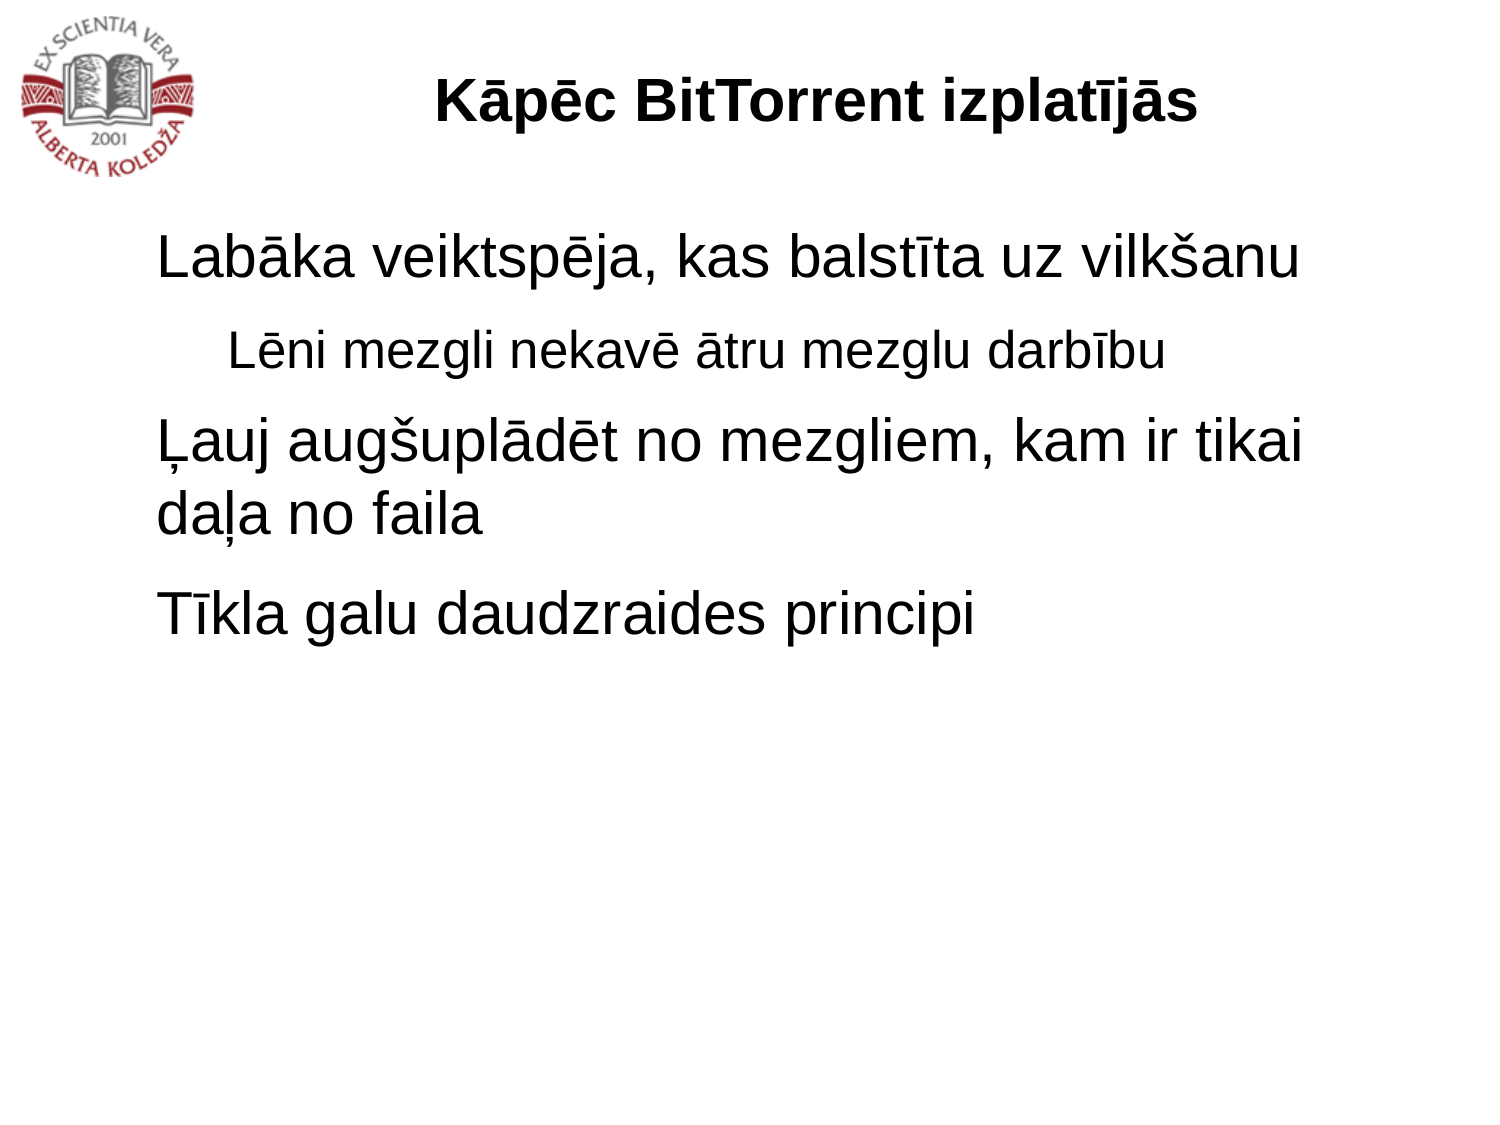

# Kāpēc BitTorrent izplatījās
Labāka veiktspēja, kas balstīta uz vilkšanu
Lēni mezgli nekavē ātru mezglu darbību
Ļauj augšuplādēt no mezgliem, kam ir tikai daļa no faila
Tīkla galu daudzraides principi